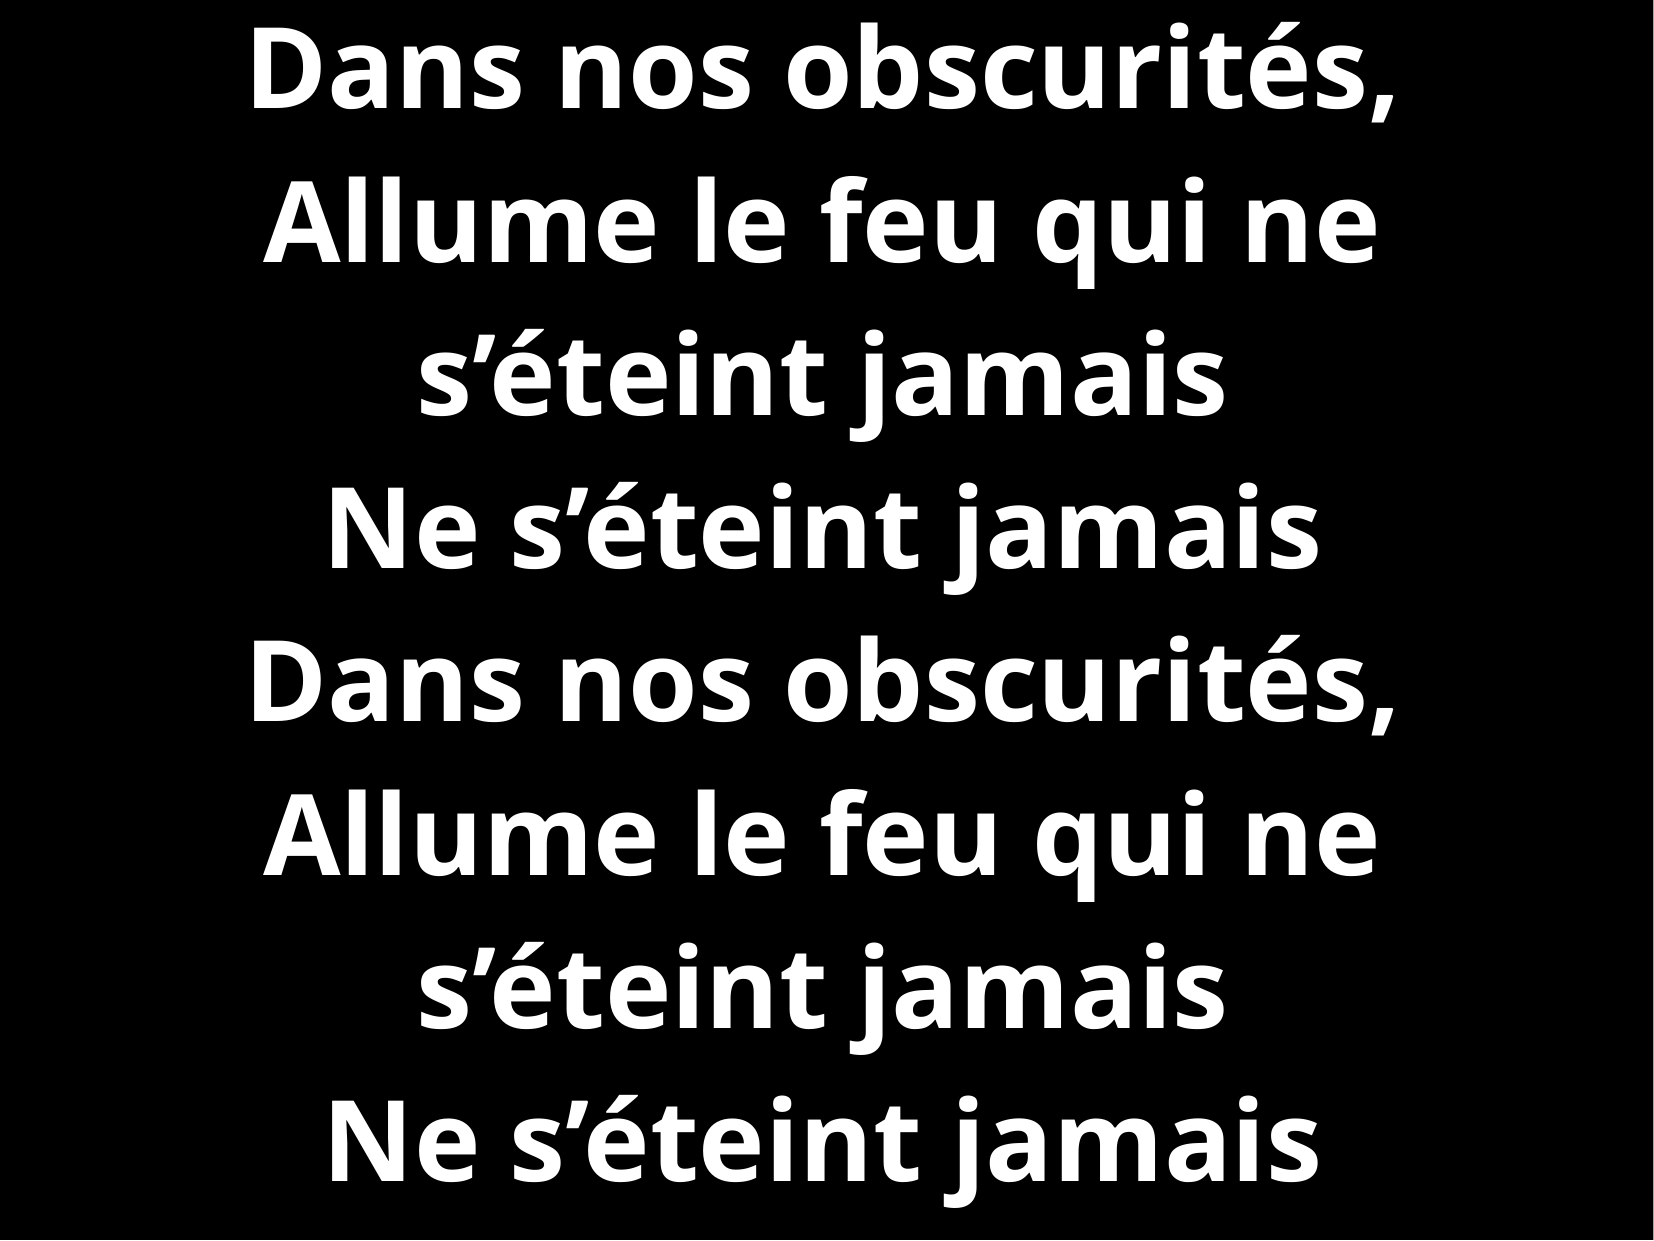

# Dans nos obscurités,
Allume le feu qui ne s’éteint jamais
Ne s’éteint jamais
Dans nos obscurités,
Allume le feu qui ne s’éteint jamais
Ne s’éteint jamais